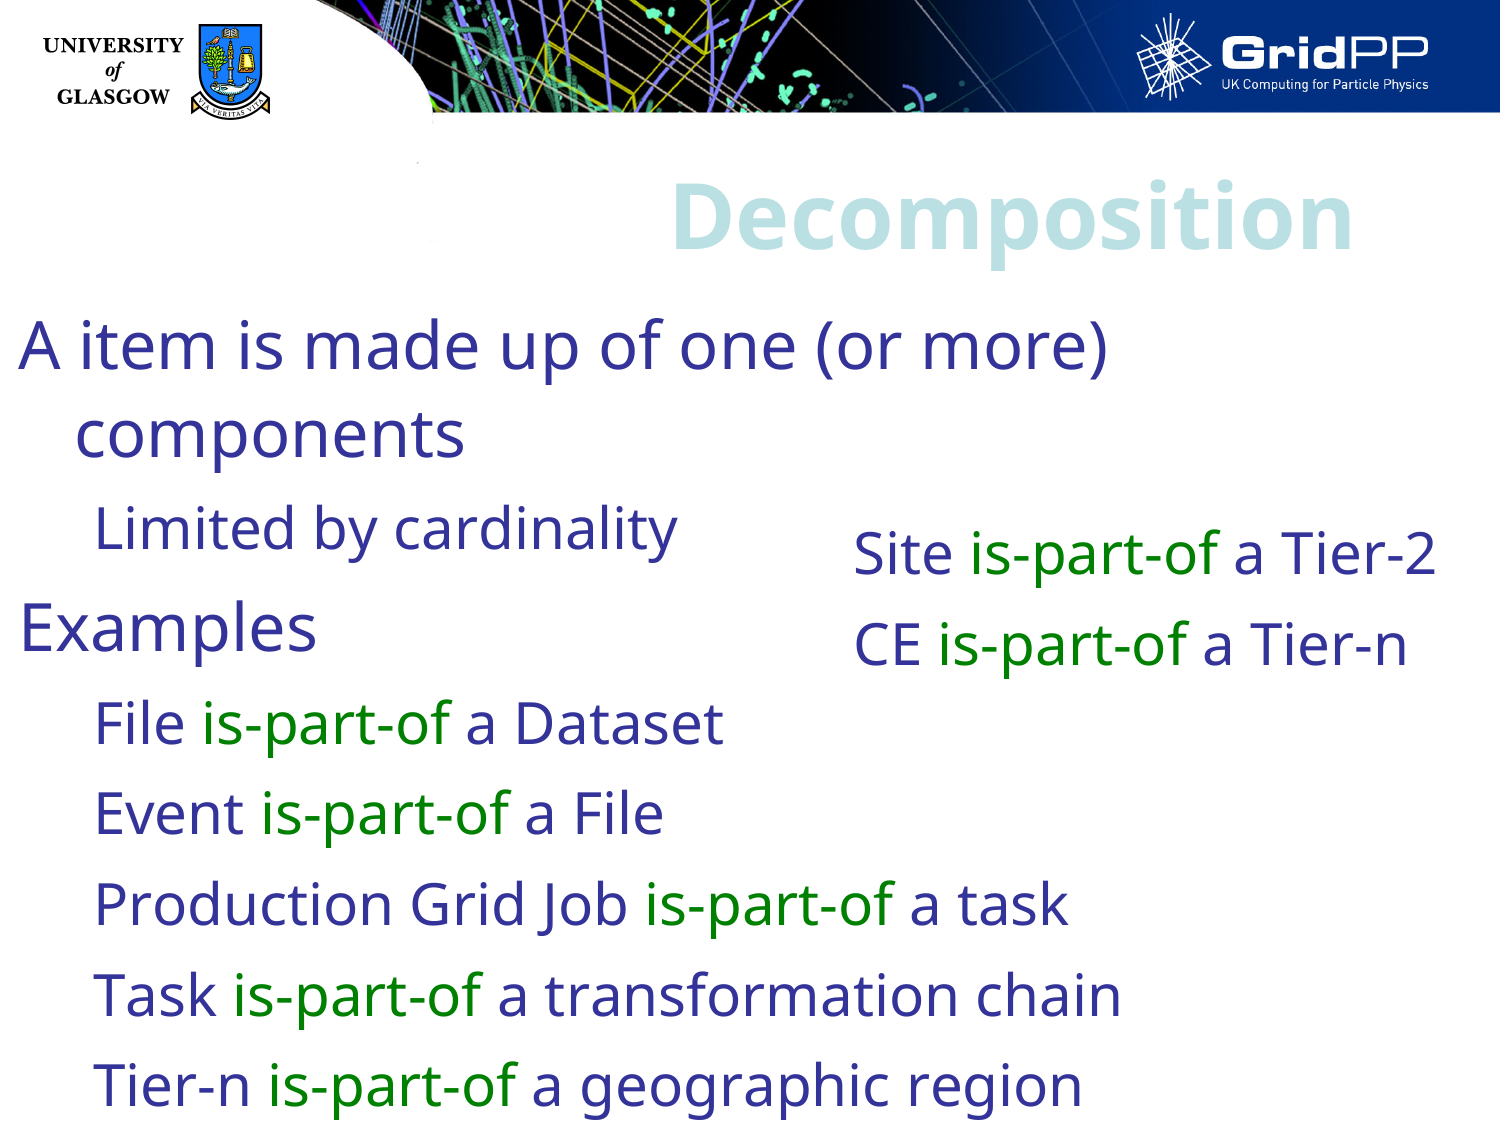

# Decomposition
A item is made up of one (or more) components
Limited by cardinality
Examples
File is-part-of a Dataset
Event is-part-of a File
Production Grid Job is-part-of a task
Task is-part-of a transformation chain
Tier-n is-part-of a geographic region
Site is-part-of a Tier-2
CE is-part-of a Tier-n